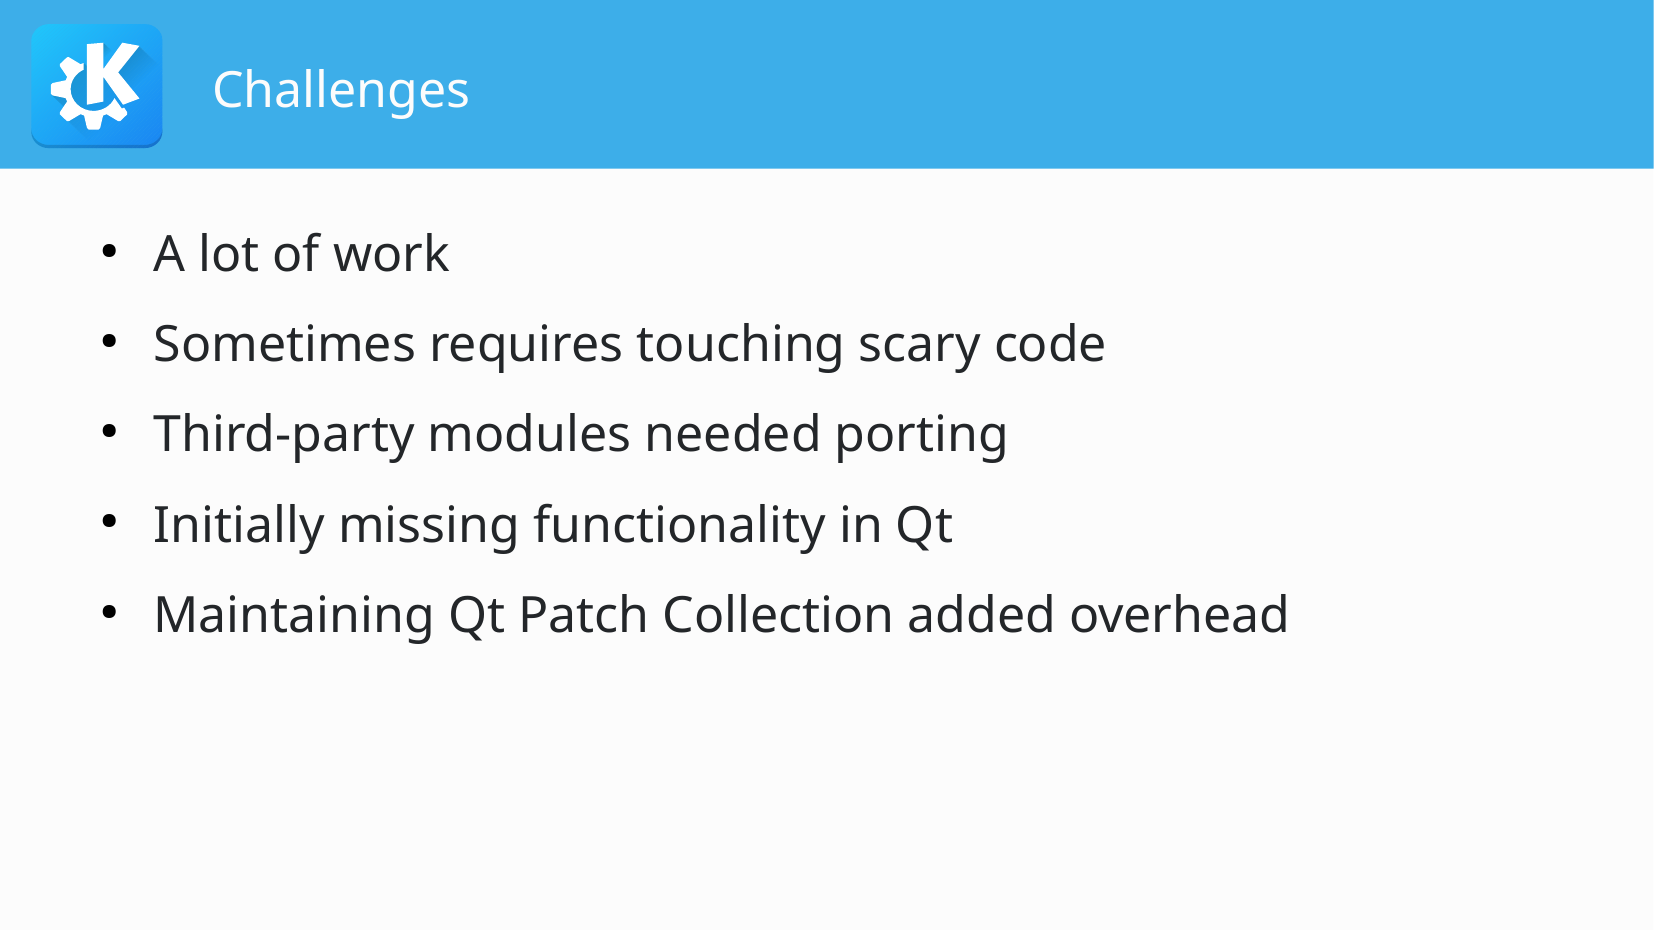

# Challenges
A lot of work
Sometimes requires touching scary code
Third-party modules needed porting
Initially missing functionality in Qt
Maintaining Qt Patch Collection added overhead